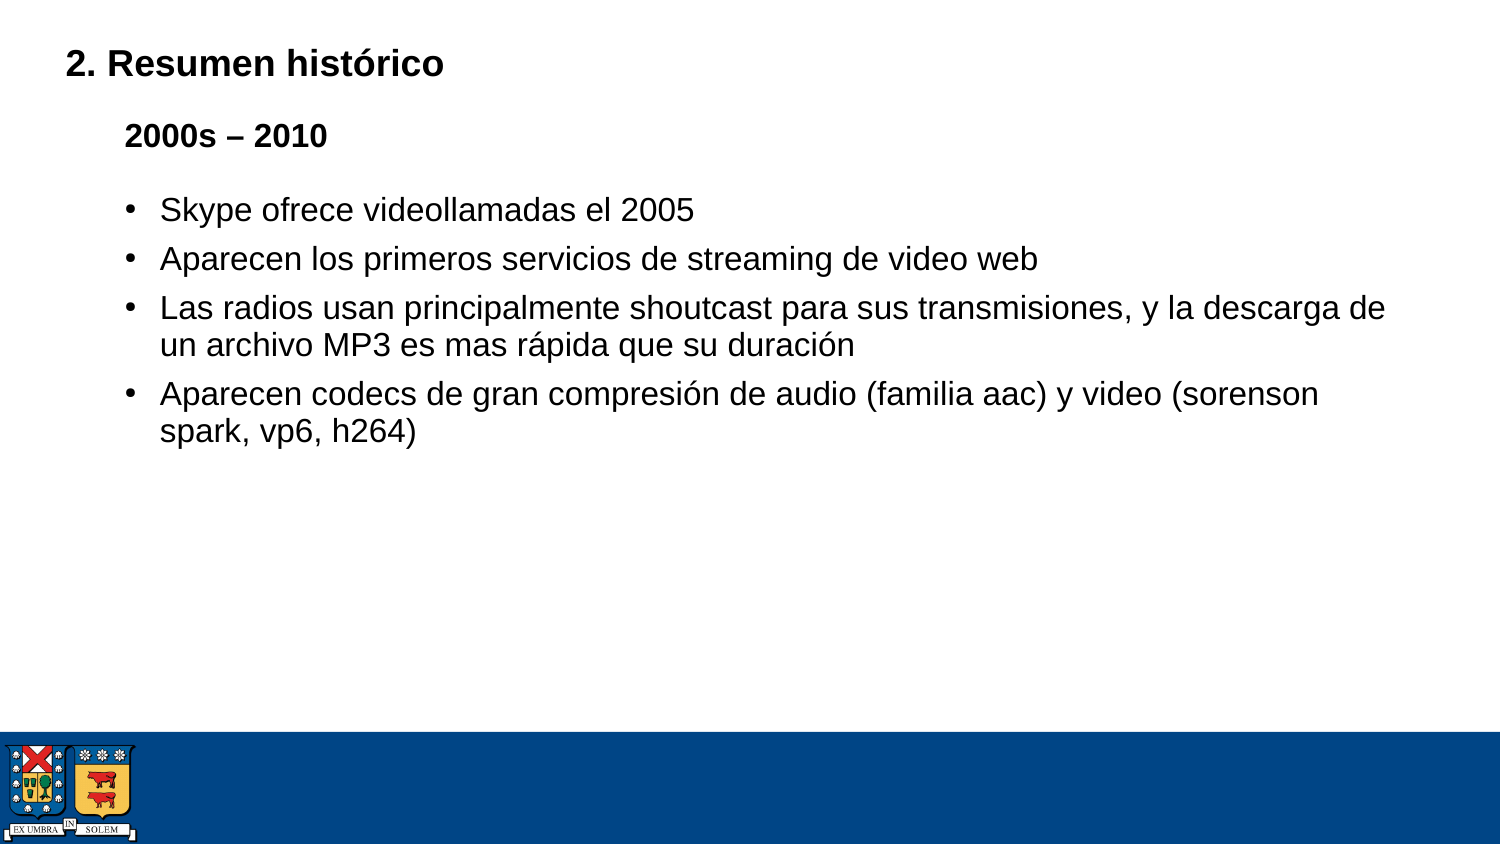

2. Resumen histórico
2000s – 2010
Skype ofrece videollamadas el 2005
Aparecen los primeros servicios de streaming de video web
Las radios usan principalmente shoutcast para sus transmisiones, y la descarga de un archivo MP3 es mas rápida que su duración
Aparecen codecs de gran compresión de audio (familia aac) y video (sorenson spark, vp6, h264)